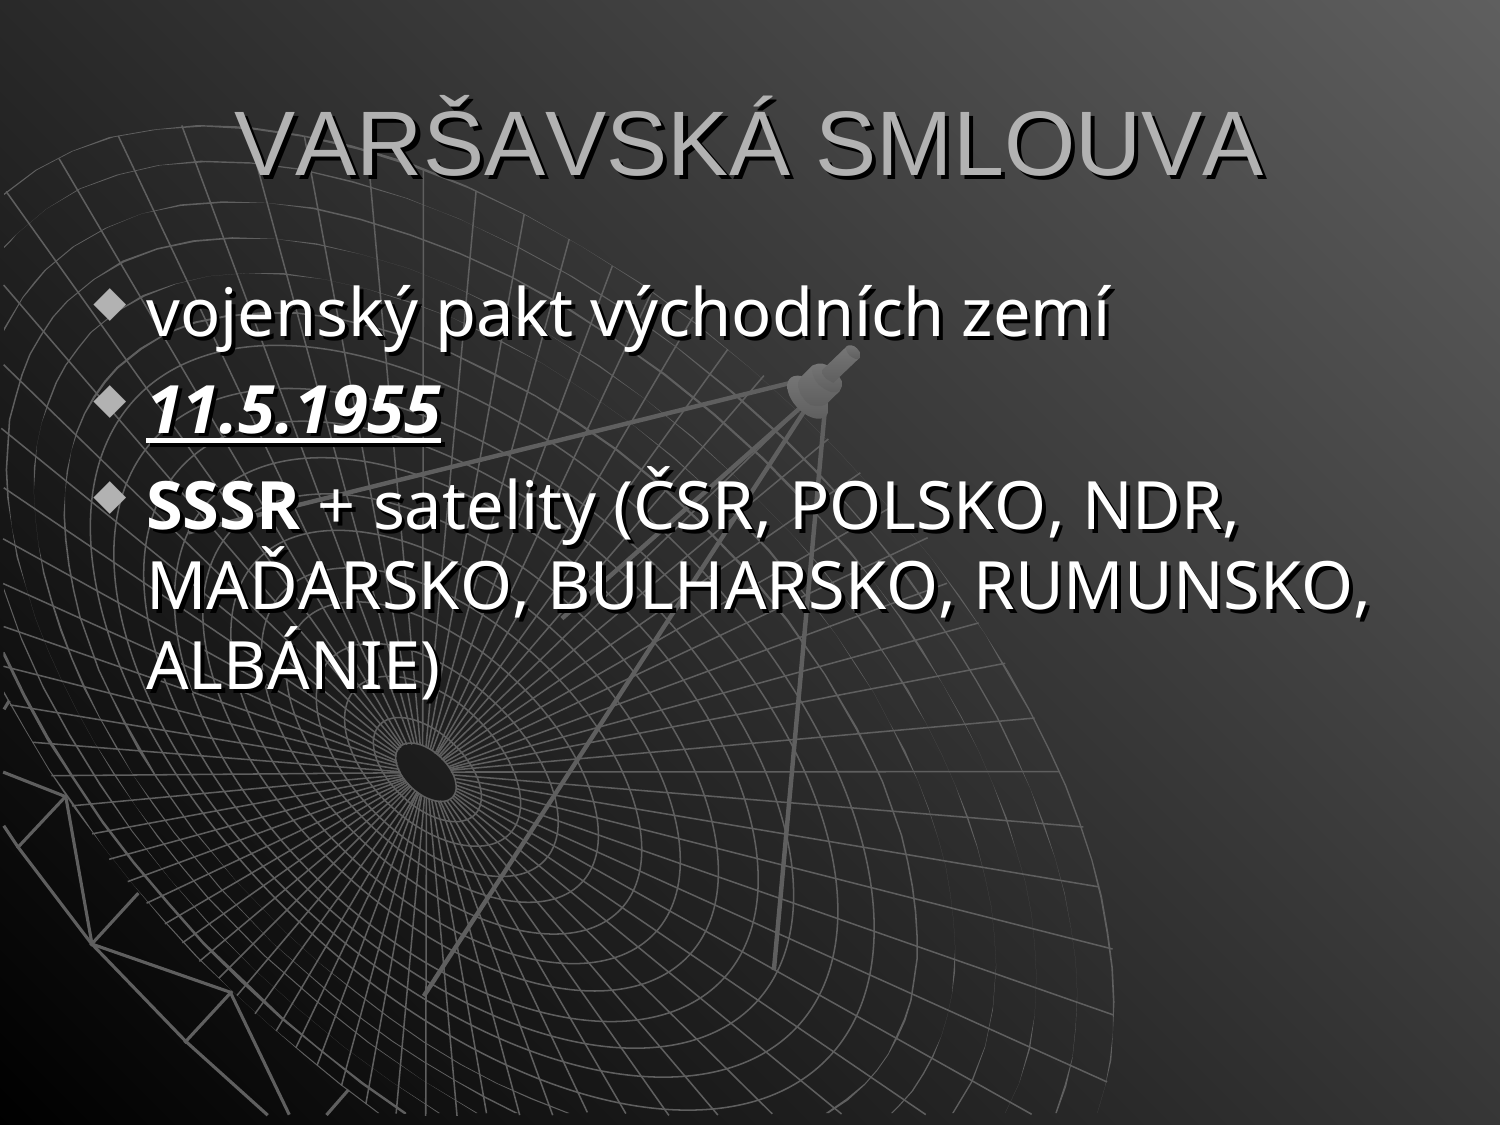

# VARŠAVSKÁ SMLOUVA
vojenský pakt východních zemí
11.5.1955
SSSR + satelity (ČSR, POLSKO, NDR, MAĎARSKO, BULHARSKO, RUMUNSKO, ALBÁNIE)